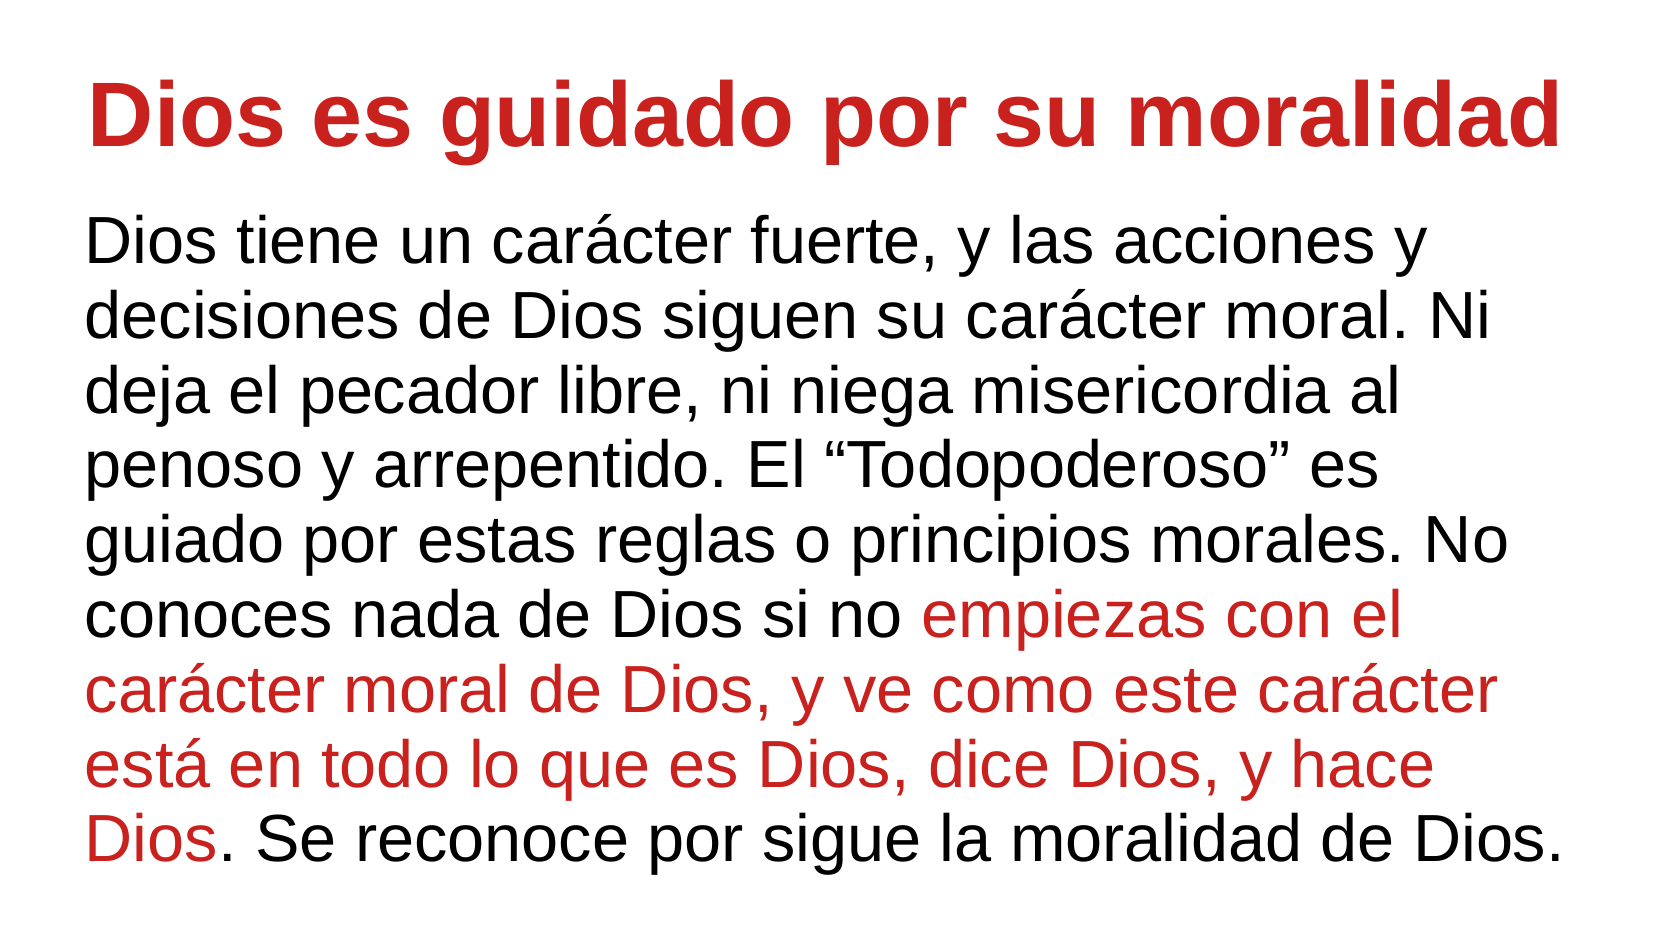

# Dios es guidado por su moralidad
Dios tiene un carácter fuerte, y las acciones y decisiones de Dios siguen su carácter moral. Ni deja el pecador libre, ni niega misericordia al penoso y arrepentido. El “Todopoderoso” es guiado por estas reglas o principios morales. No conoces nada de Dios si no empiezas con el carácter moral de Dios, y ve como este carácter está en todo lo que es Dios, dice Dios, y hace Dios. Se reconoce por sigue la moralidad de Dios.